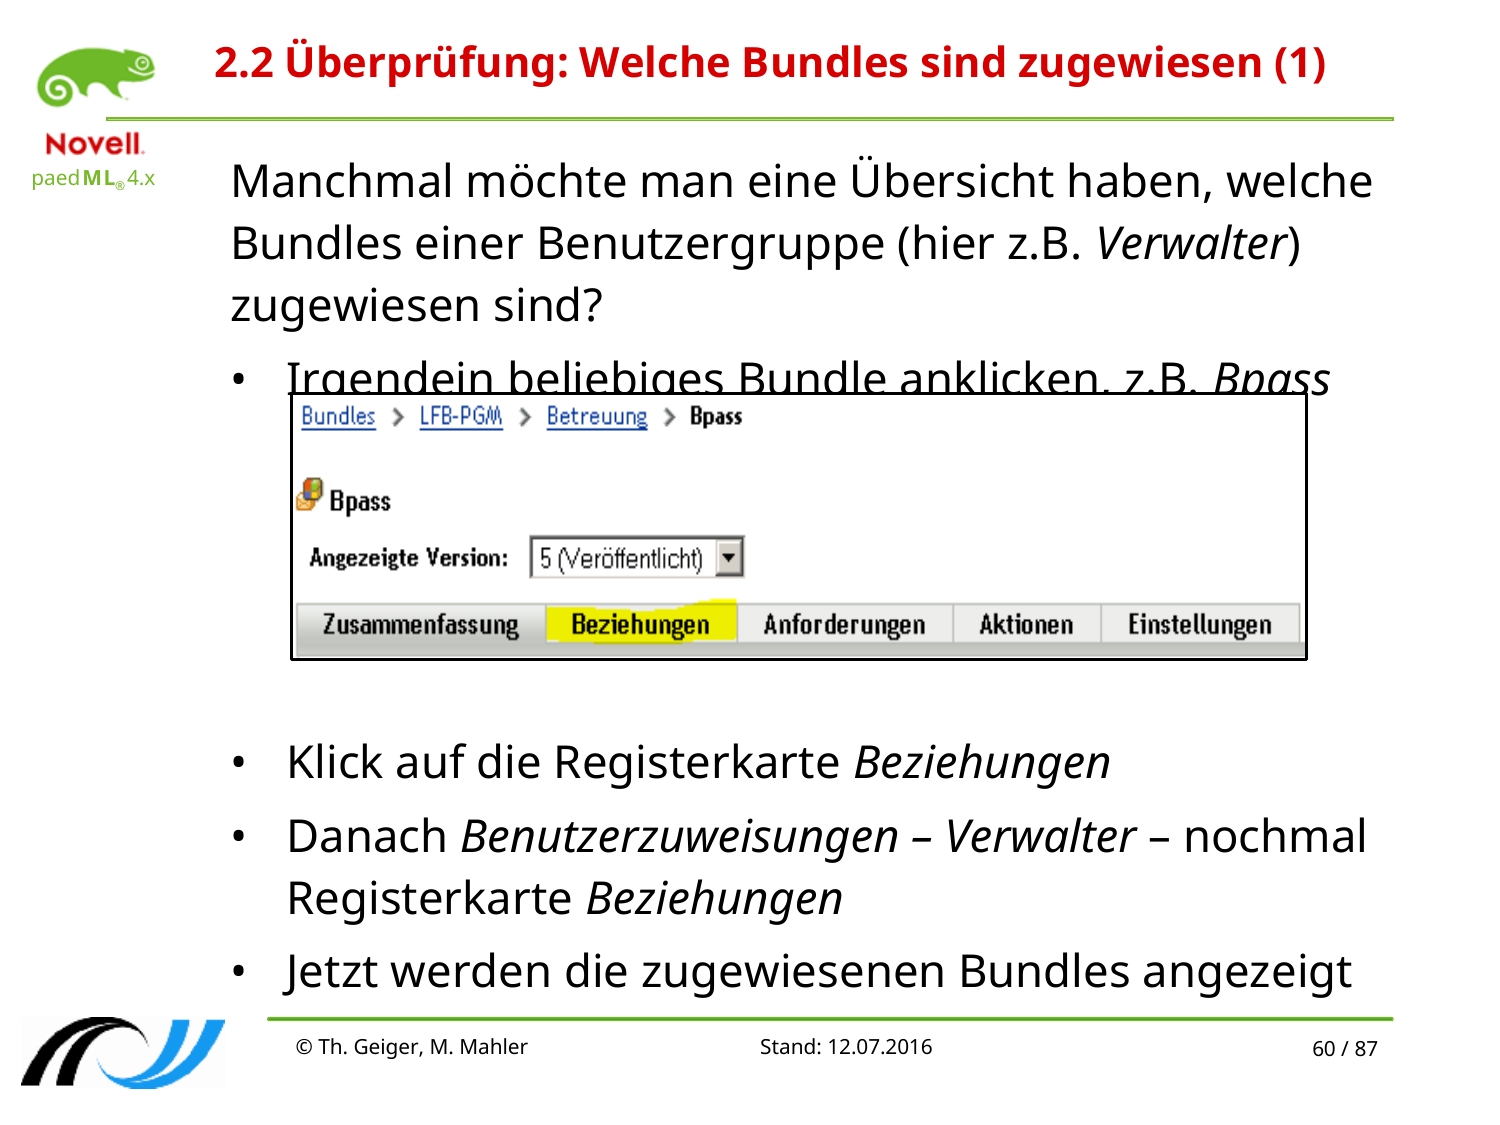

# 2.2 Überprüfung: Welche Bundles sind zugewiesen (1)
Manchmal möchte man eine Übersicht haben, welche Bundles einer Benutzergruppe (hier z.B. Verwalter) zugewiesen sind?
Irgendein beliebiges Bundle anklicken, z.B. Bpass
Klick auf die Registerkarte Beziehungen
Danach Benutzerzuweisungen – Verwalter – nochmal Registerkarte Beziehungen
Jetzt werden die zugewiesenen Bundles angezeigt
© Th. Geiger, M. Mahler
12.07.2016
60